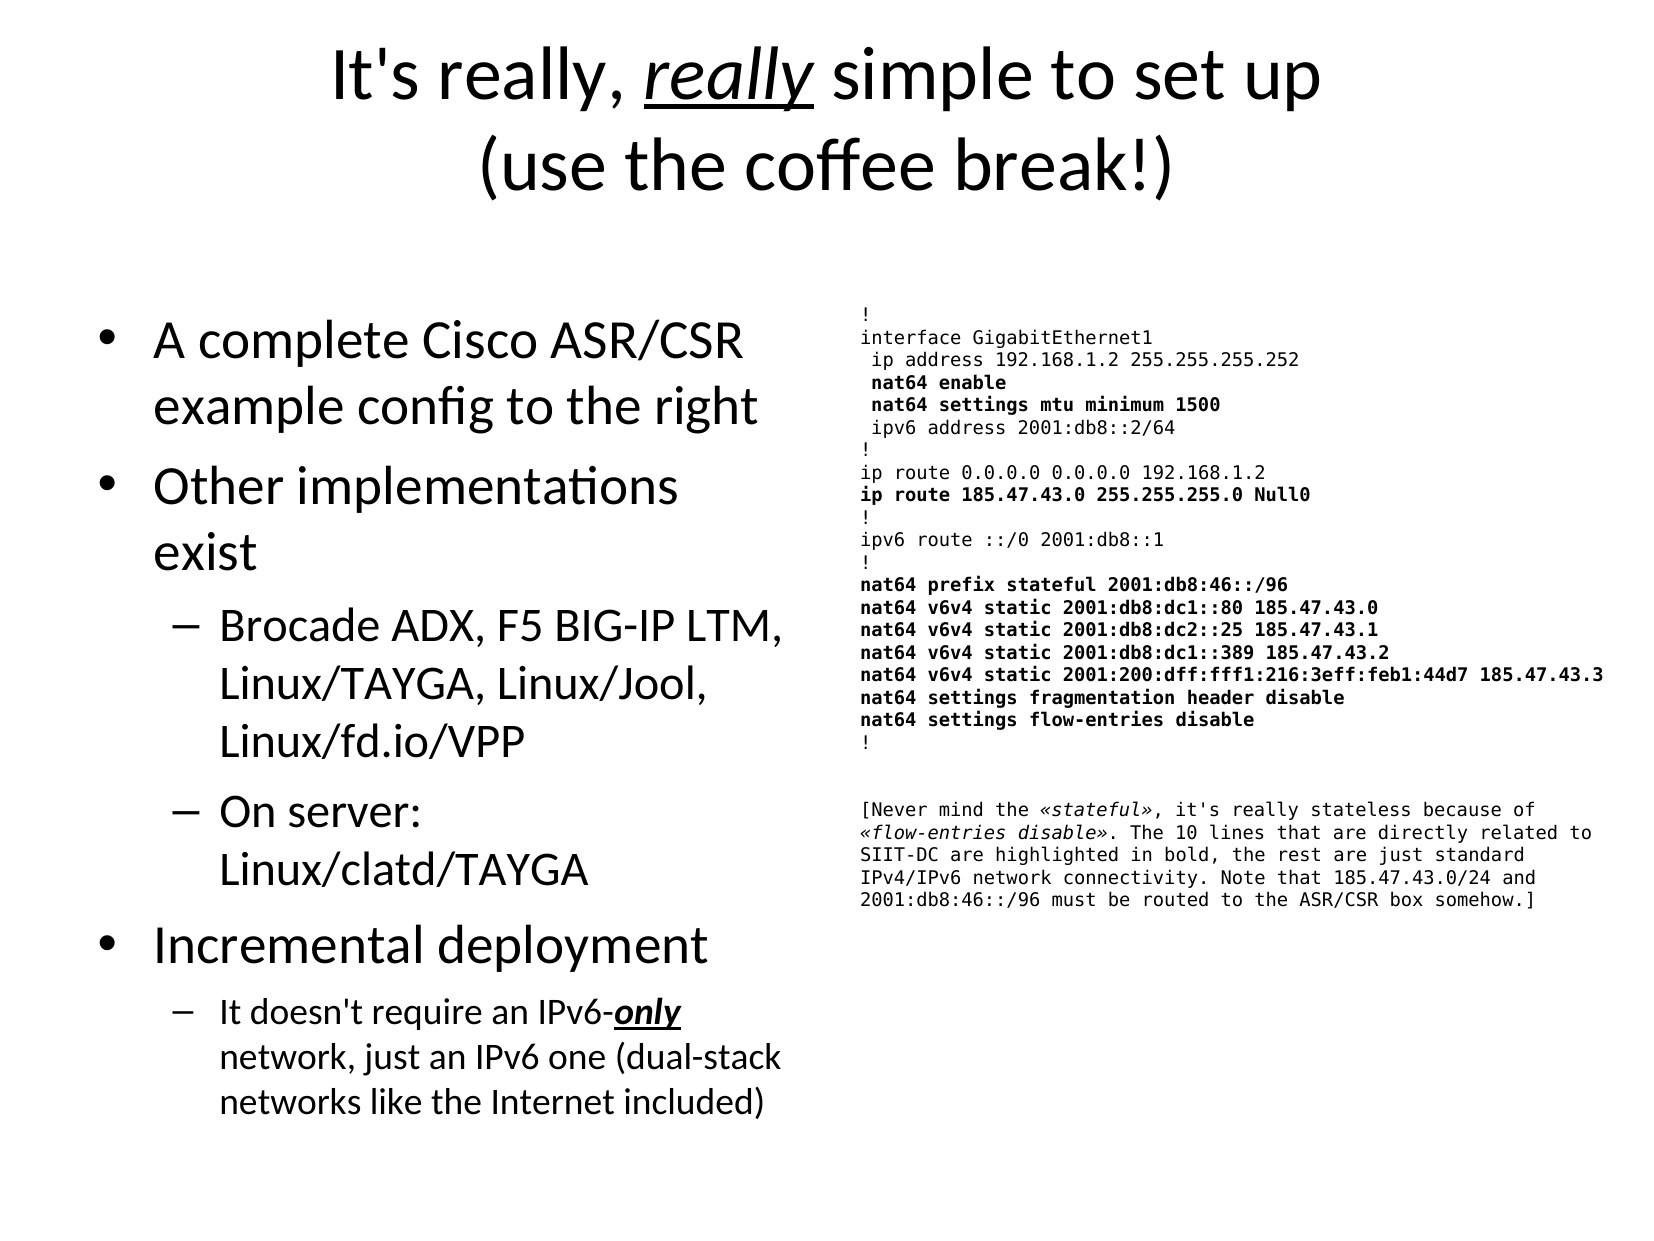

# It's really, really simple to set up (use the coffee break!)
A complete Cisco ASR/CSR example config to the right
Other implementations exist
Brocade ADX, F5 BIG-IP LTM, Linux/TAYGA, Linux/Jool, Linux/fd.io/VPP
On server: Linux/clatd/TAYGA
Incremental deployment
It doesn't require an IPv6-only network, just an IPv6 one (dual-stack networks like the Internet included)
!
interface GigabitEthernet1
 ip address 192.168.1.2 255.255.255.252
 nat64 enable
 nat64 settings mtu minimum 1500
 ipv6 address 2001:db8::2/64
!
ip route 0.0.0.0 0.0.0.0 192.168.1.2
ip route 185.47.43.0 255.255.255.0 Null0
!
ipv6 route ::/0 2001:db8::1
!
nat64 prefix stateful 2001:db8:46::/96
nat64 v6v4 static 2001:db8:dc1::80 185.47.43.0
nat64 v6v4 static 2001:db8:dc2::25 185.47.43.1
nat64 v6v4 static 2001:db8:dc1::389 185.47.43.2
nat64 v6v4 static 2001:200:dff:fff1:216:3eff:feb1:44d7 185.47.43.3
nat64 settings fragmentation header disable
nat64 settings flow-entries disable
!
[Never mind the «stateful», it's really stateless because of «flow-entries disable». The 10 lines that are directly related to SIIT-DC are highlighted in bold, the rest are just standard IPv4/IPv6 network connectivity. Note that 185.47.43.0/24 and 2001:db8:46::/96 must be routed to the ASR/CSR box somehow.]